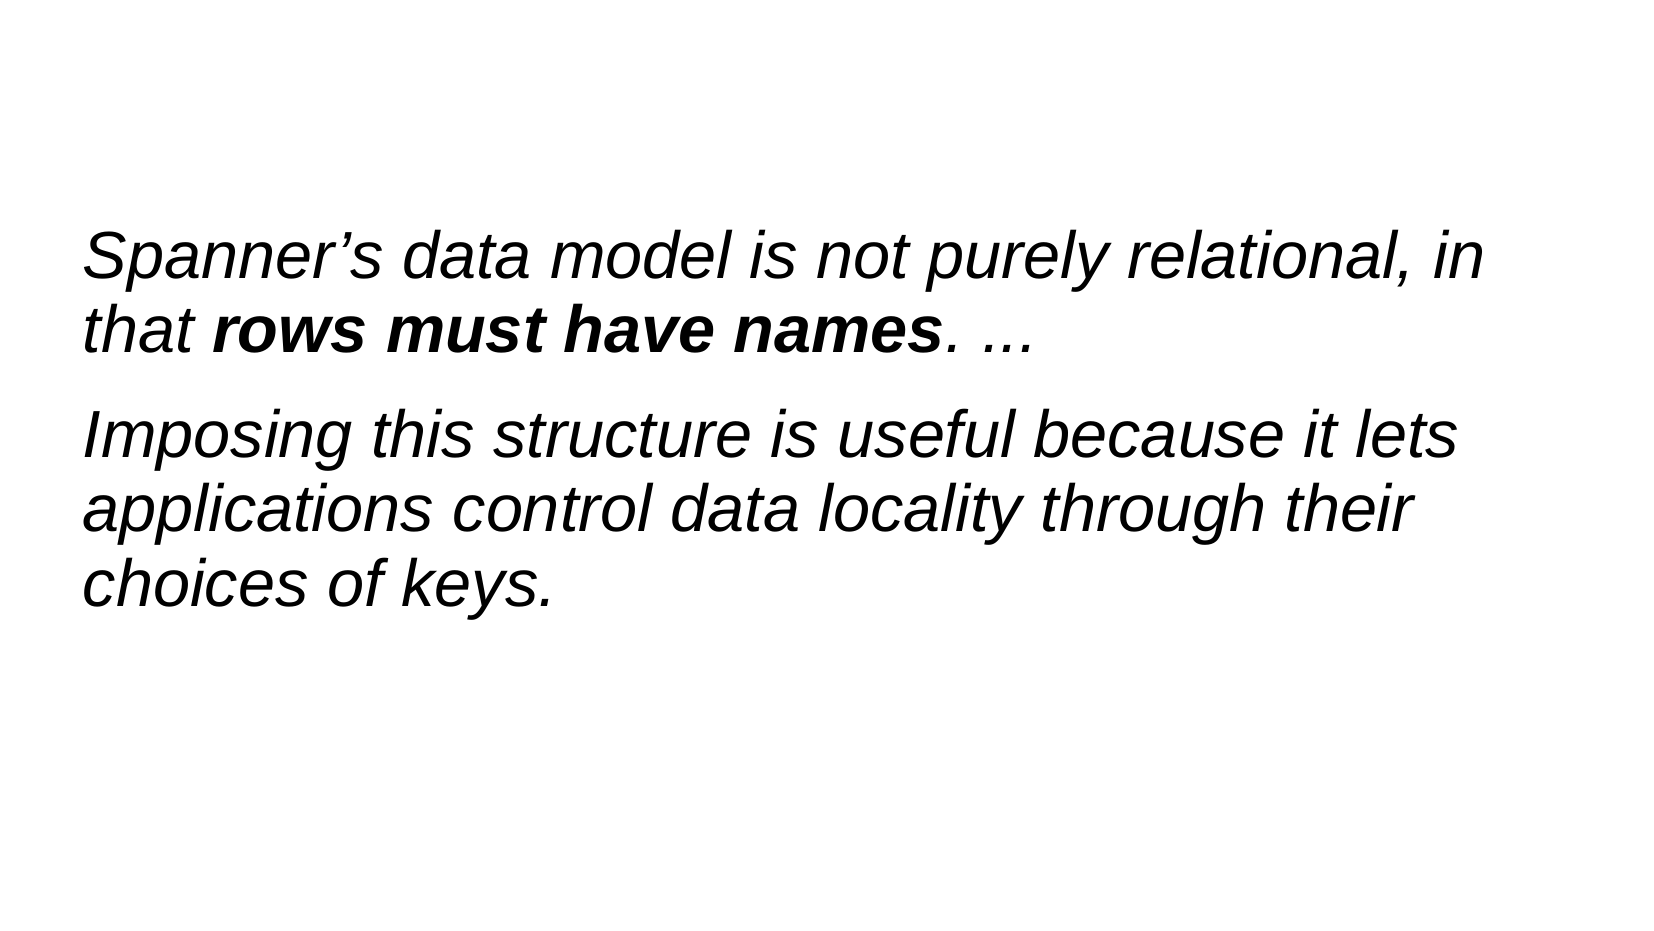

# Spanner’s data model is not purely relational, in that rows must have names. ...
Imposing this structure is useful because it lets applications control data locality through their choices of keys.